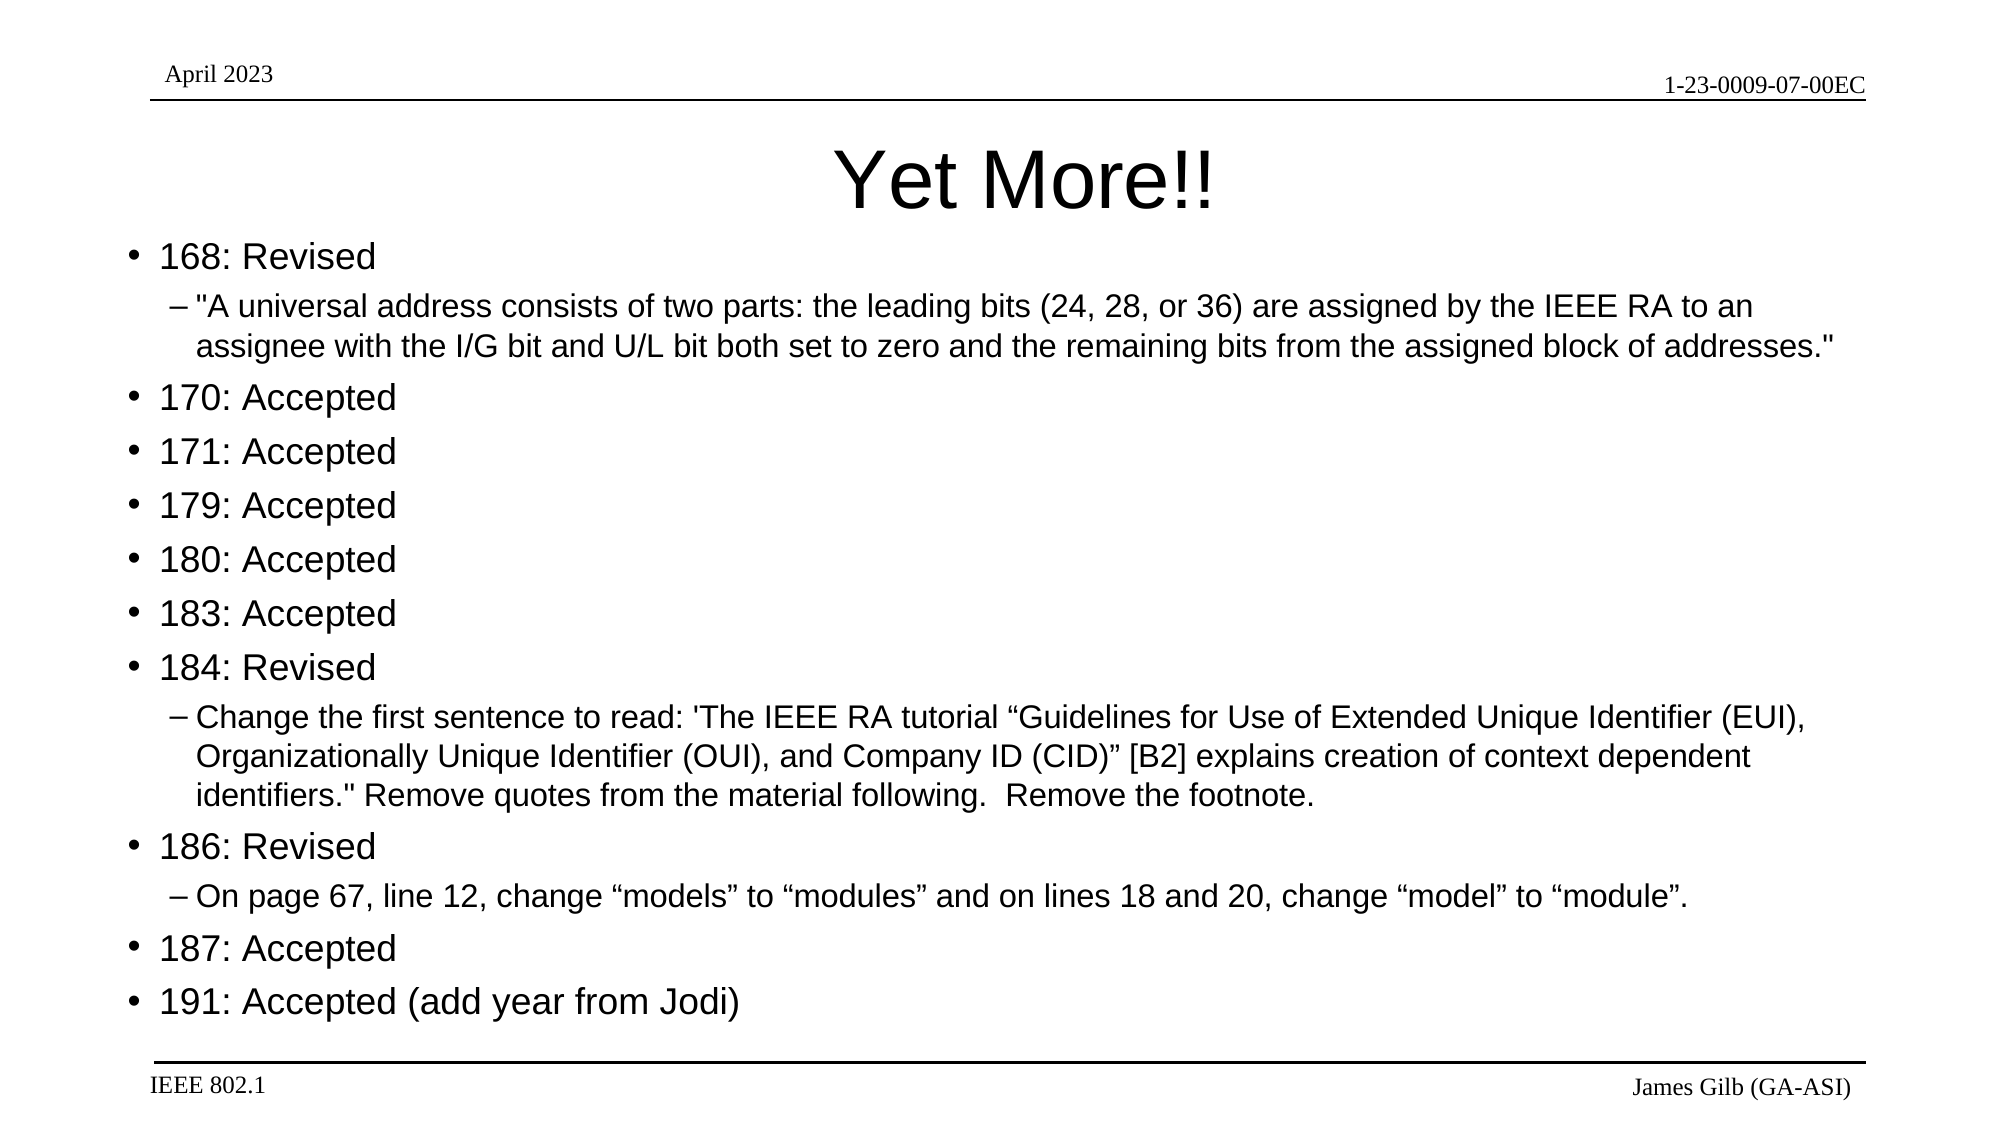

# Yet More!!
168: Revised
"A universal address consists of two parts: the leading bits (24, 28, or 36) are assigned by the IEEE RA to an assignee with the I/G bit and U/L bit both set to zero and the remaining bits from the assigned block of addresses."
170: Accepted
171: Accepted
179: Accepted
180: Accepted
183: Accepted
184: Revised
Change the first sentence to read: 'The IEEE RA tutorial “Guidelines for Use of Extended Unique Identifier (EUI), Organizationally Unique Identifier (OUI), and Company ID (CID)” [B2] explains creation of context dependent identifiers." Remove quotes from the material following. Remove the footnote.
186: Revised
On page 67, line 12, change “models” to “modules” and on lines 18 and 20, change “model” to “module”.
187: Accepted
191: Accepted (add year from Jodi)